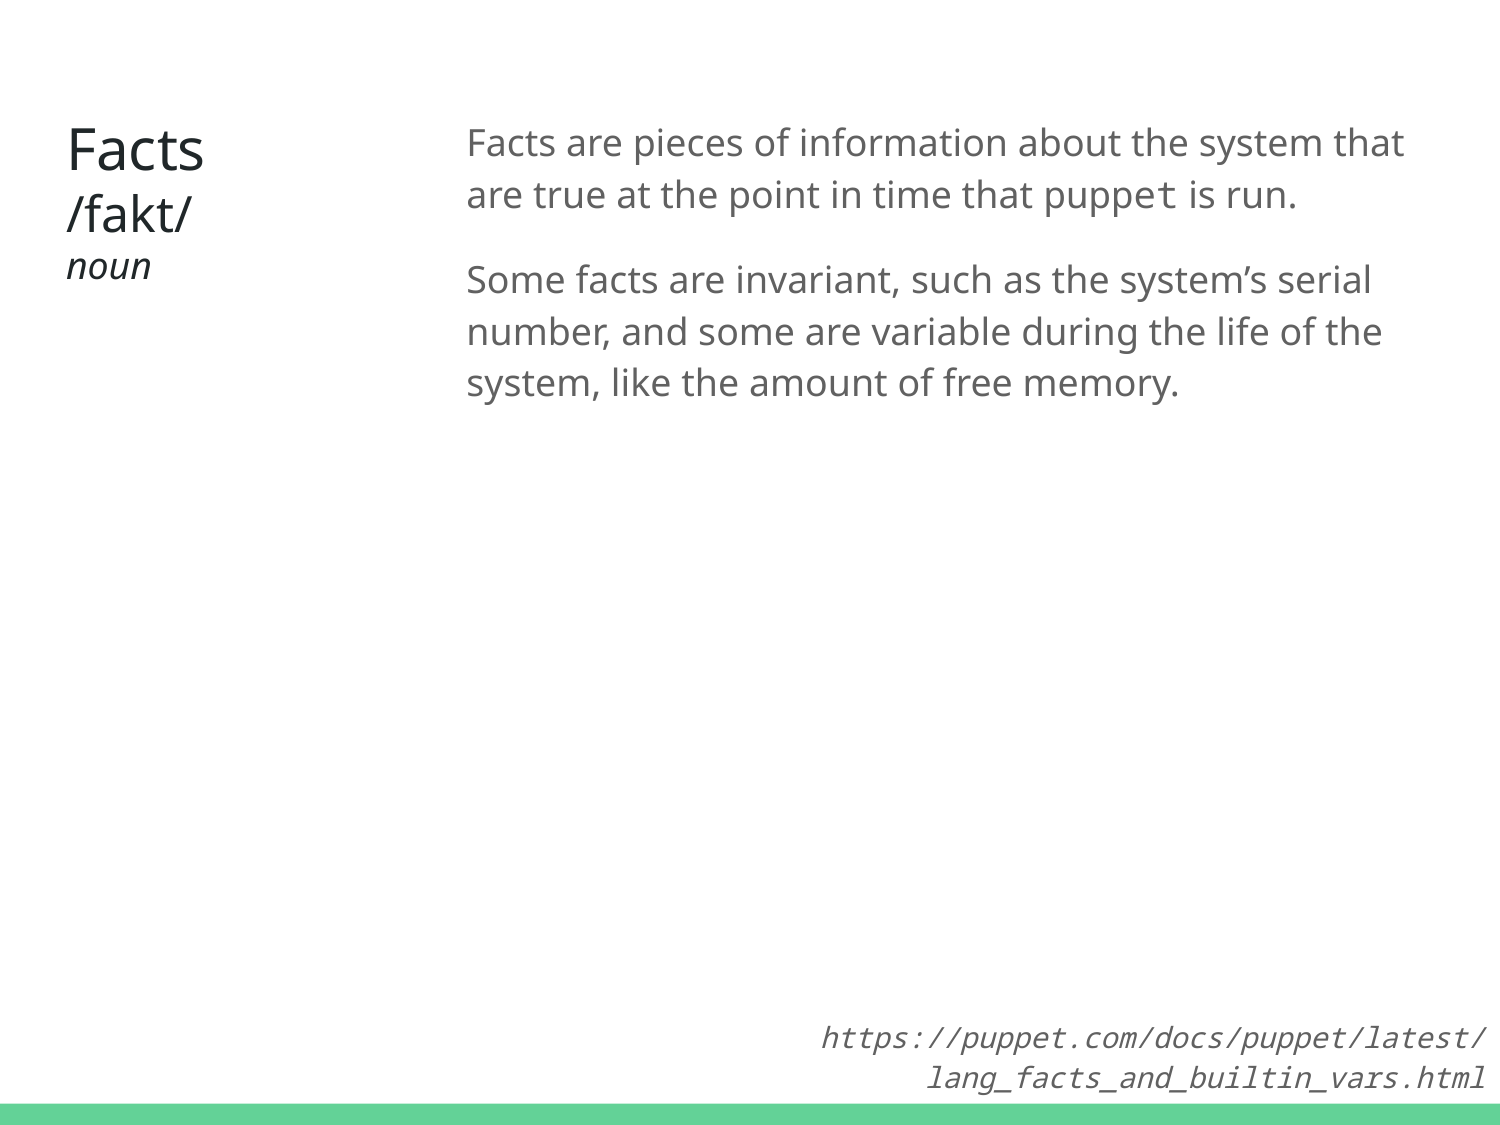

# Facts /fakt/ noun
Facts are pieces of information about the system that are true at the point in time that puppet is run.
Some facts are invariant, such as the system’s serial number, and some are variable during the life of the system, like the amount of free memory.
https://puppet.com/docs/puppet/latest/lang_facts_and_builtin_vars.html